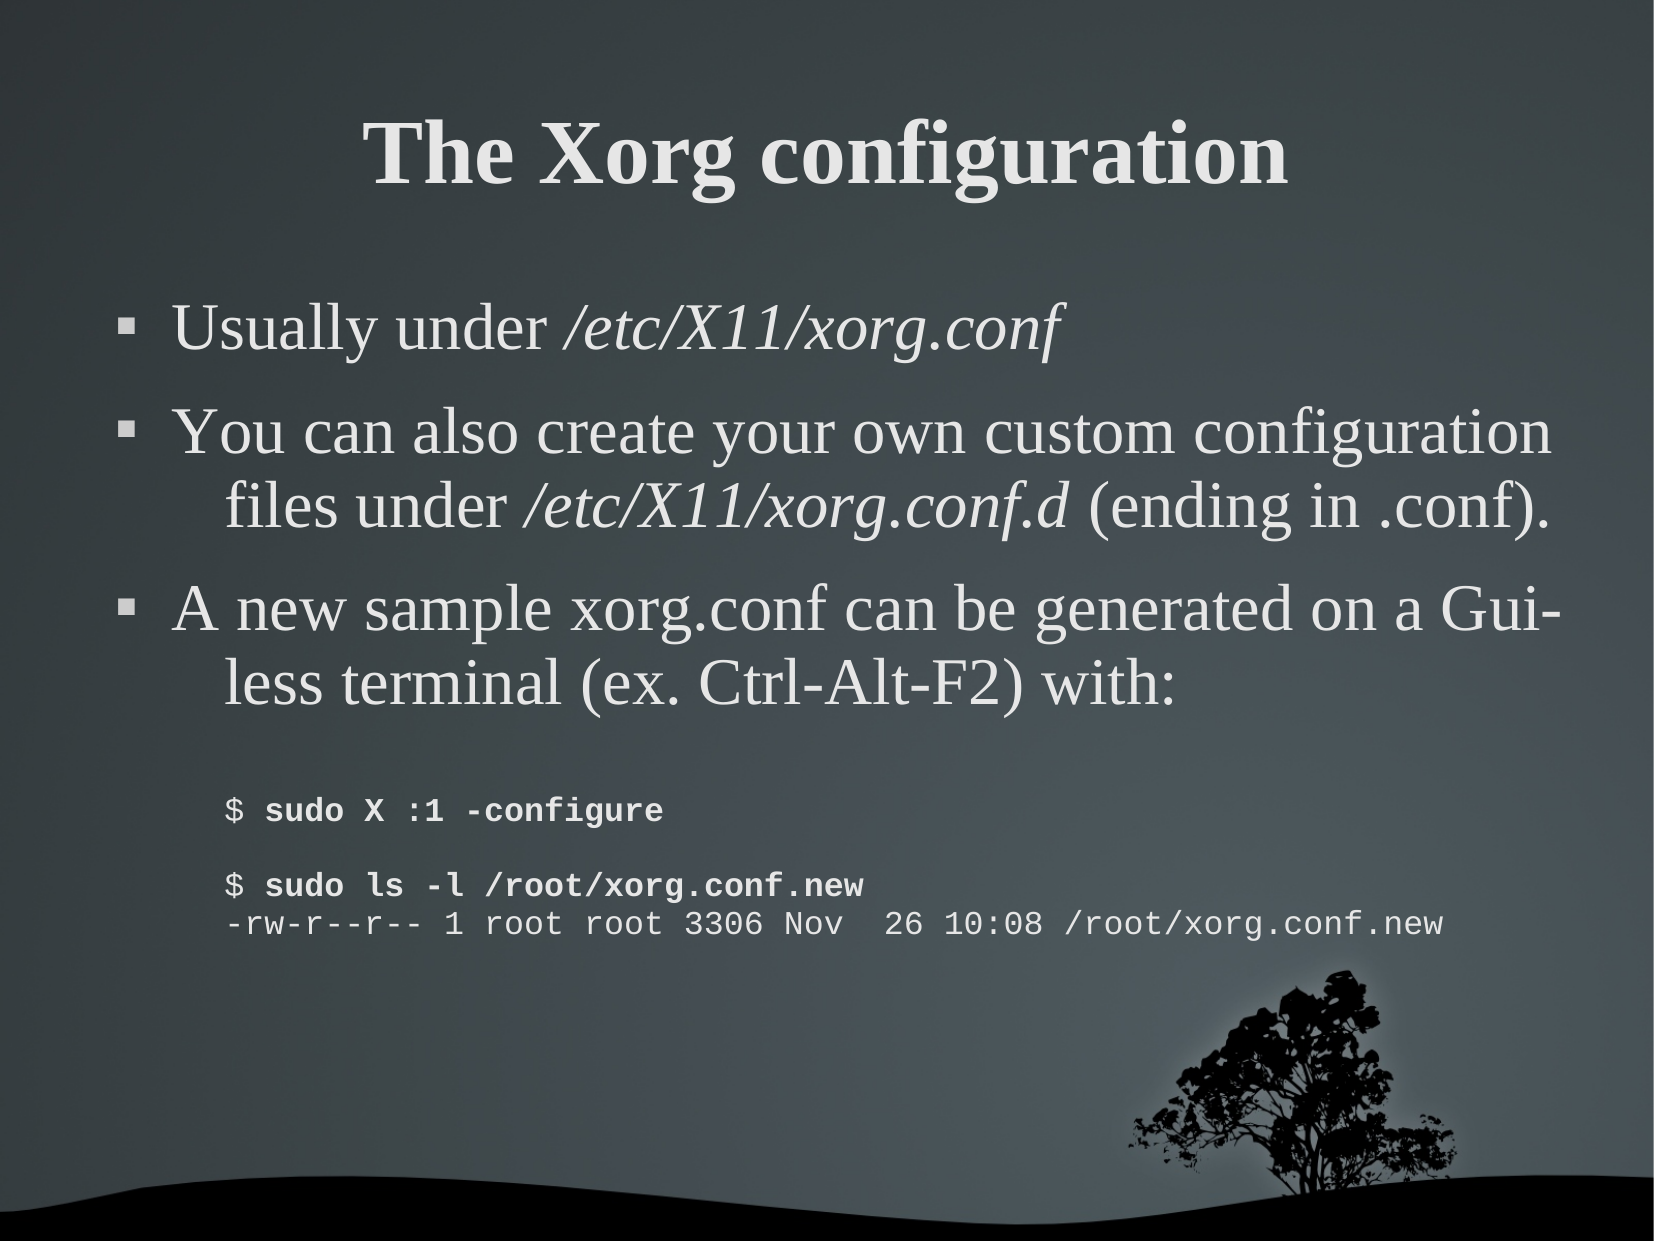

# The Xorg configuration
Usually under /etc/X11/xorg.conf
You can also create your own custom configuration files under /etc/X11/xorg.conf.d (ending in .conf).
A new sample xorg.conf can be generated on a Gui-less terminal (ex. Ctrl-Alt-F2) with:
$ sudo X :1 -configure
$ sudo ls -l /root/xorg.conf.new
-rw-r--r-- 1 root root 3306 Nov 26 10:08 /root/xorg.conf.new